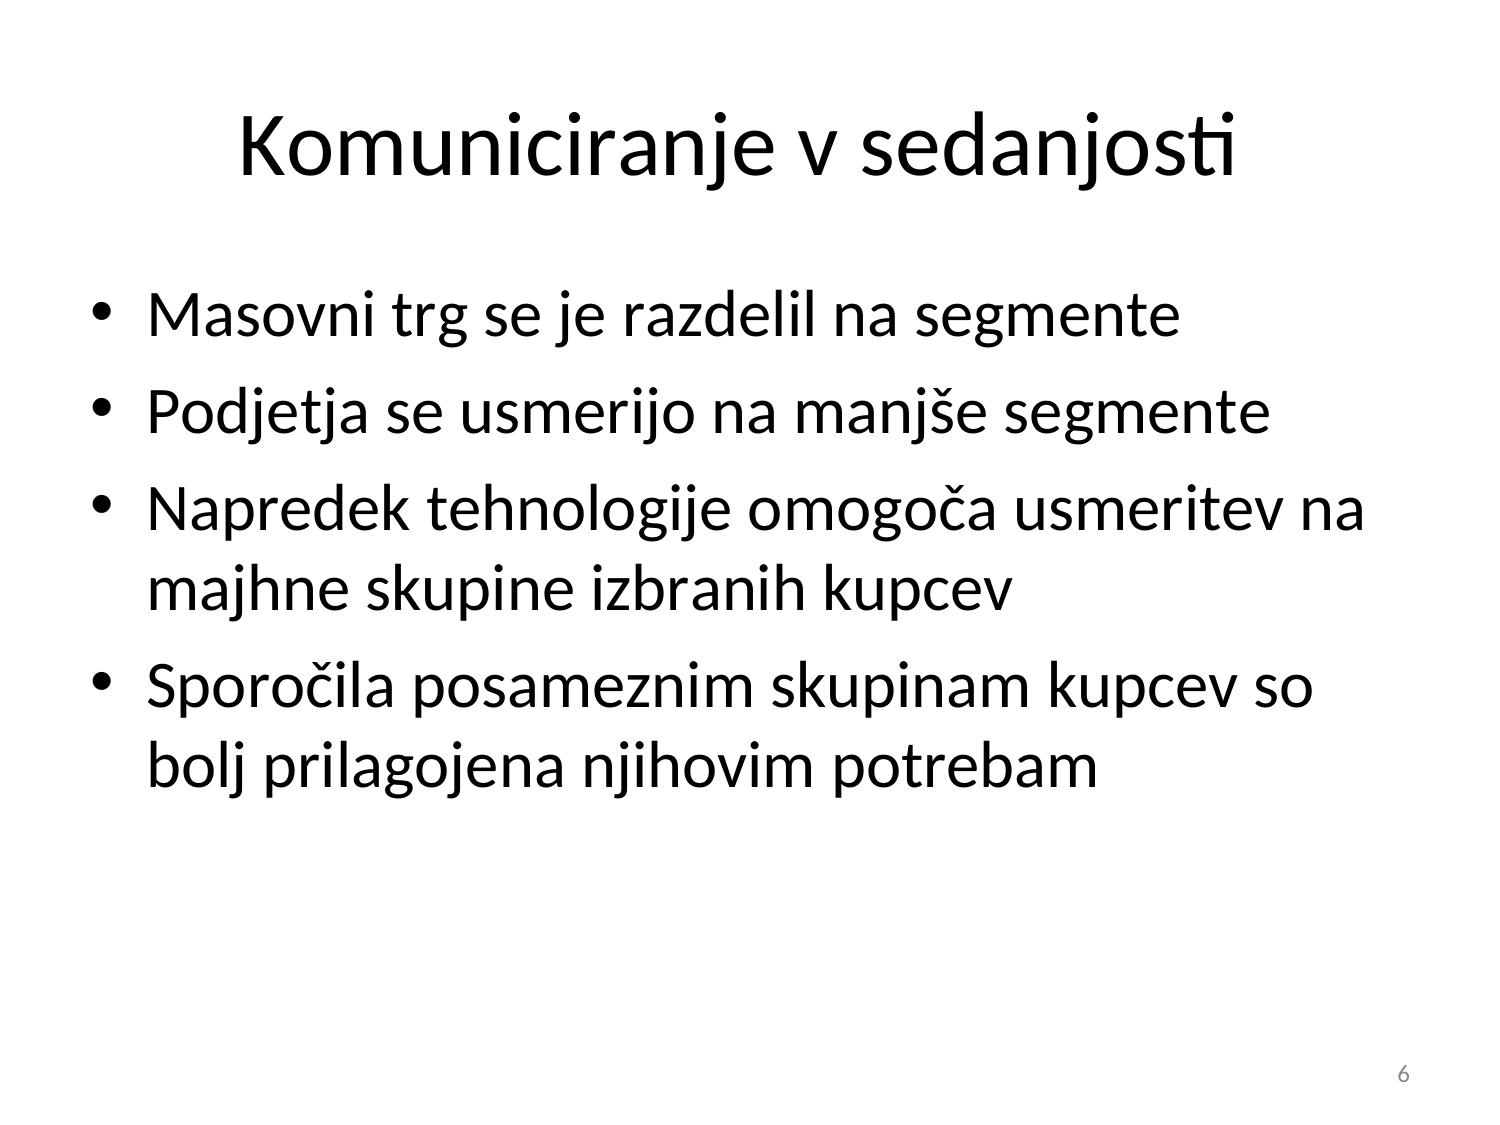

# Komuniciranje v sedanjosti
Masovni trg se je razdelil na segmente
Podjetja se usmerijo na manjše segmente
Napredek tehnologije omogoča usmeritev na majhne skupine izbranih kupcev
Sporočila posameznim skupinam kupcev so bolj prilagojena njihovim potrebam